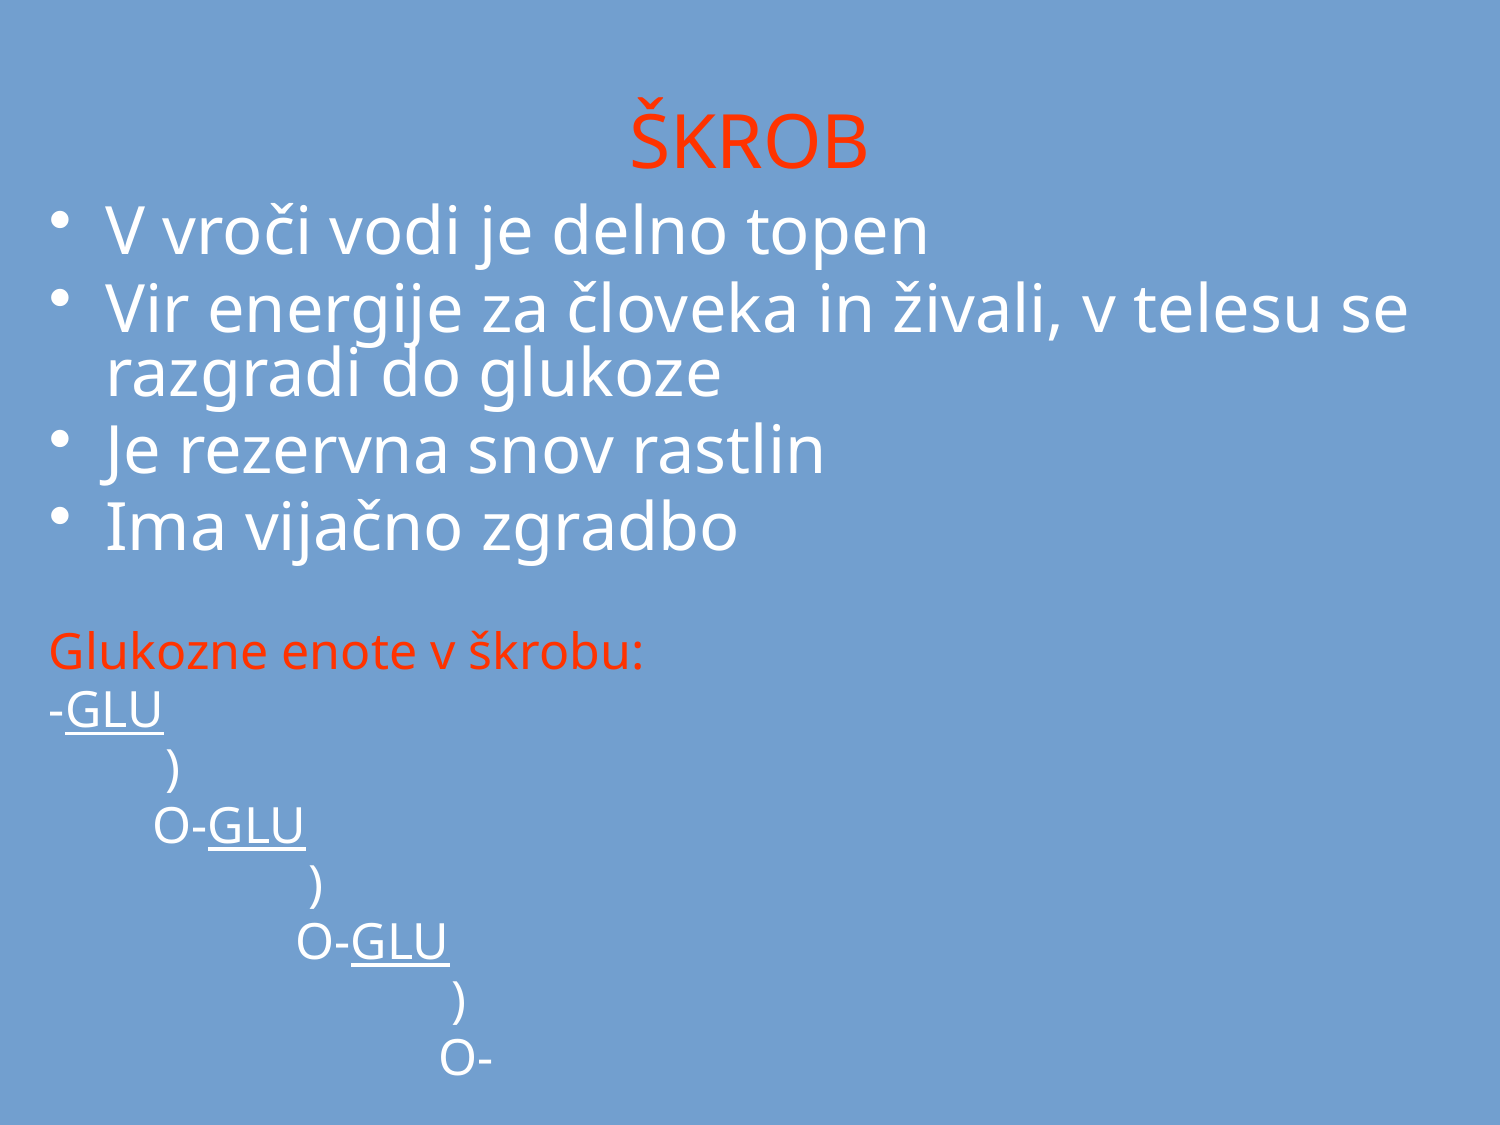

# ŠKROB
V vroči vodi je delno topen
Vir energije za človeka in živali, v telesu se razgradi do glukoze
Je rezervna snov rastlin
Ima vijačno zgradbo
Glukozne enote v škrobu:
-GLU
 )
 O-GLU
 )
 O-GLU
 )
 O-